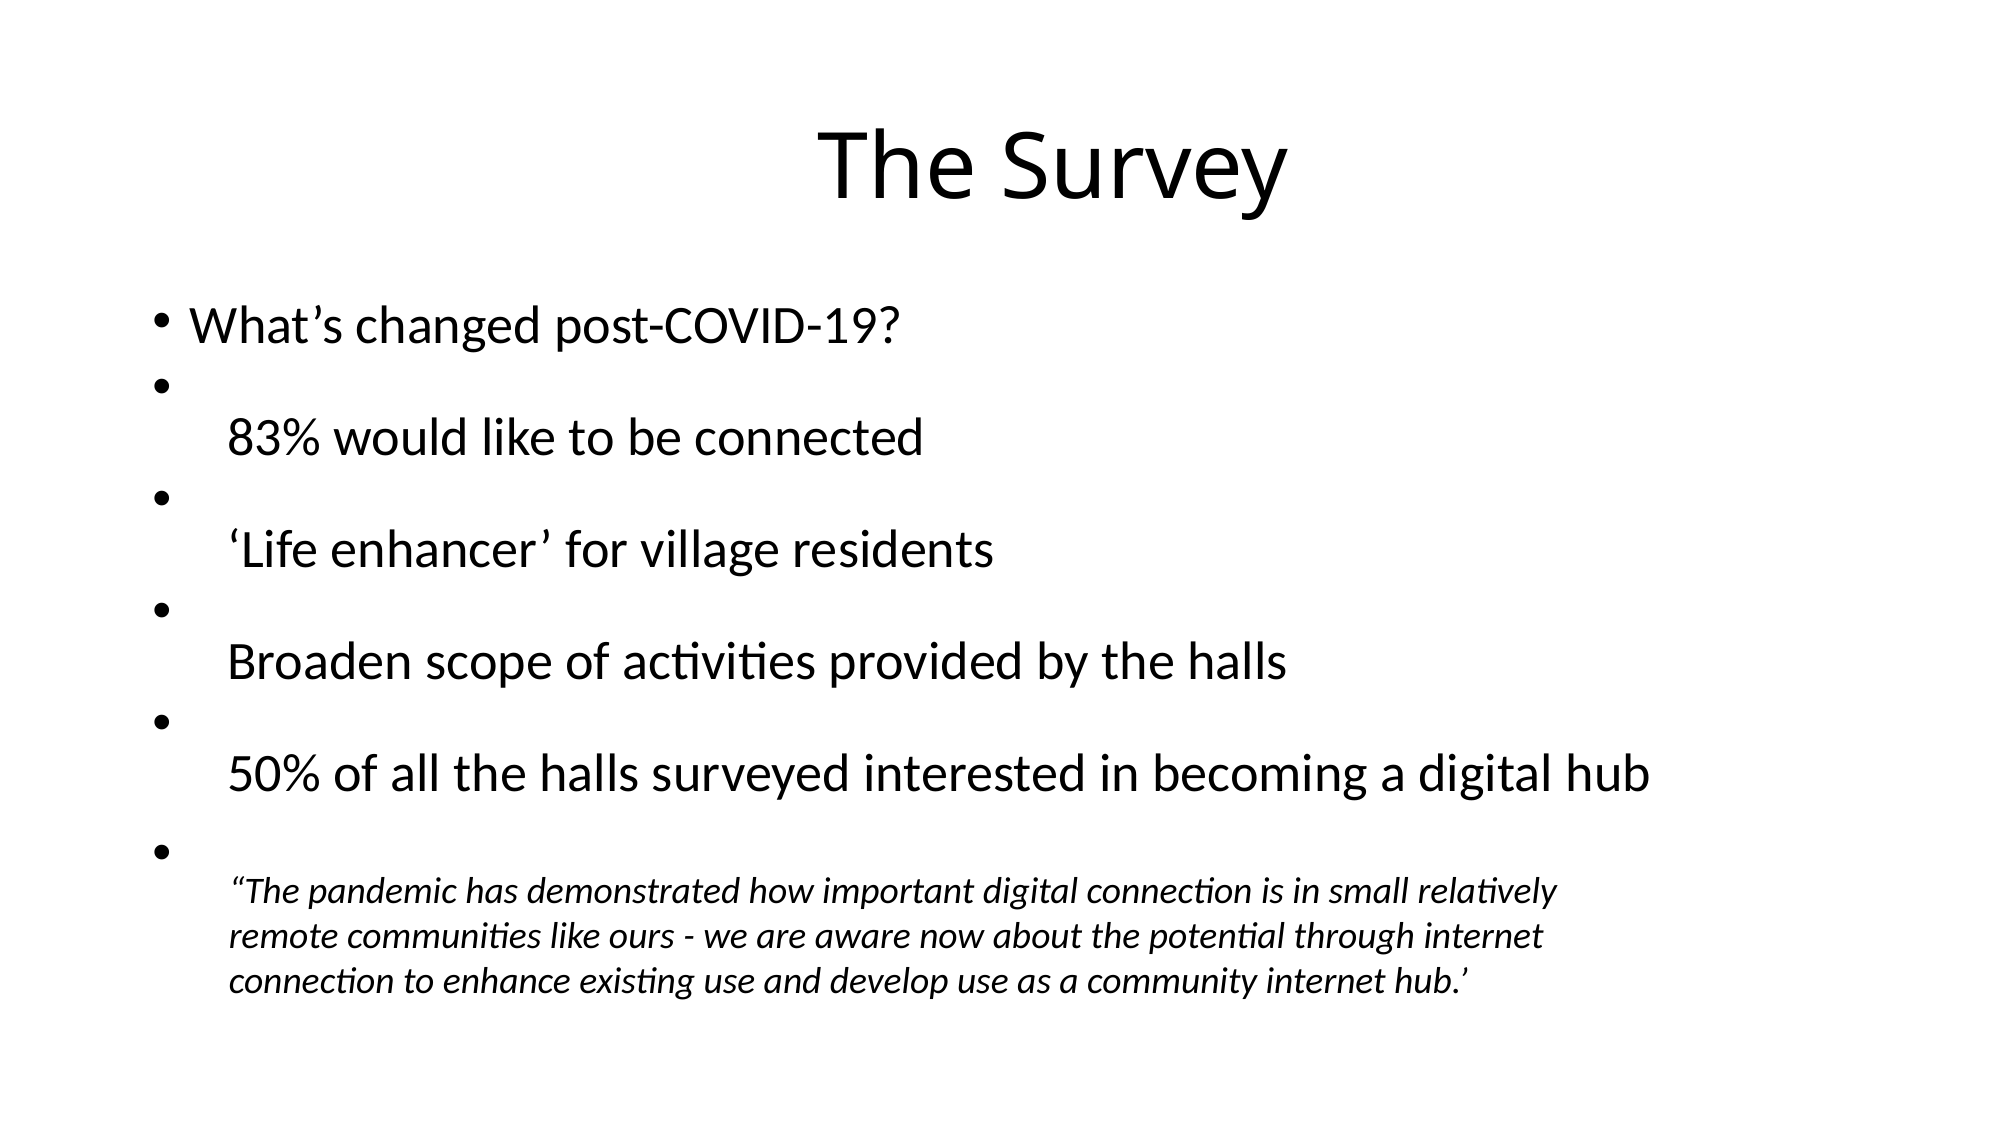

# The Survey
What’s changed post-COVID-19?
83% would like to be connected
‘Life enhancer’ for village residents
Broaden scope of activities provided by the halls
50% of all the halls surveyed interested in becoming a digital hub
“The pandemic has demonstrated how important digital connection is in small relatively remote communities like ours - we are aware now about the potential through internet connection to enhance existing use and develop use as a community internet hub.’